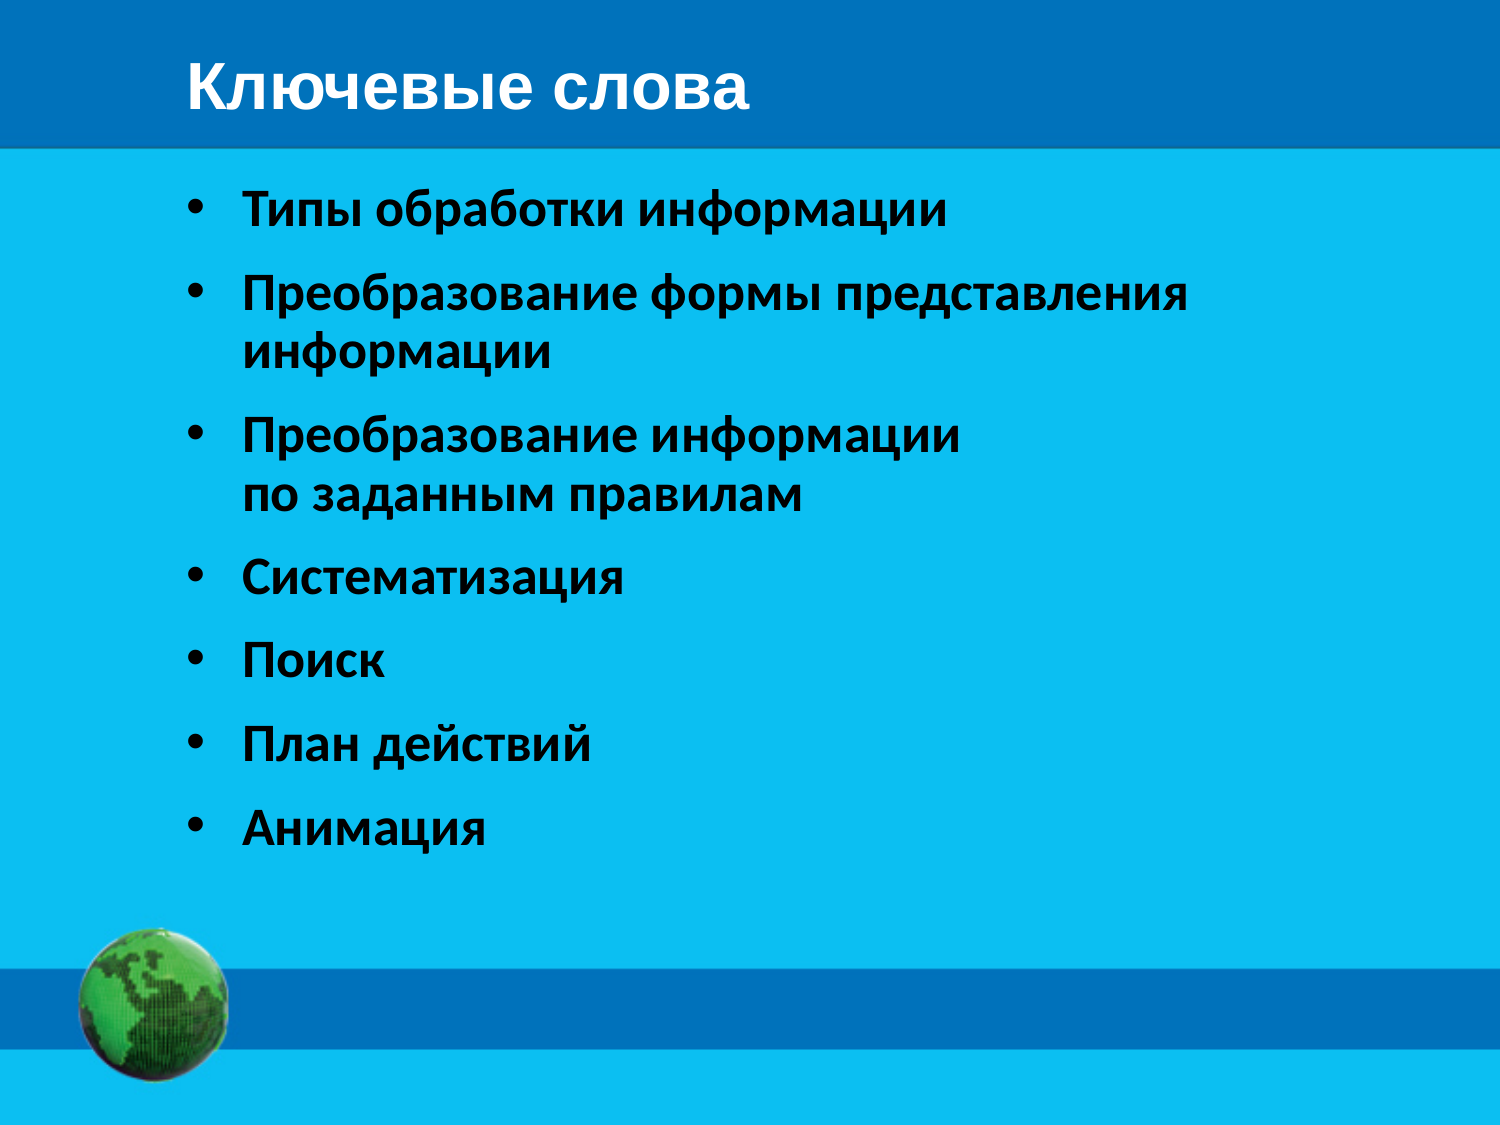

# Ключевые слова
Типы обработки информации
Преобразование формы представления информации
Преобразование информации
по заданным правилам
Систематизация
Поиск
План действий
Анимация